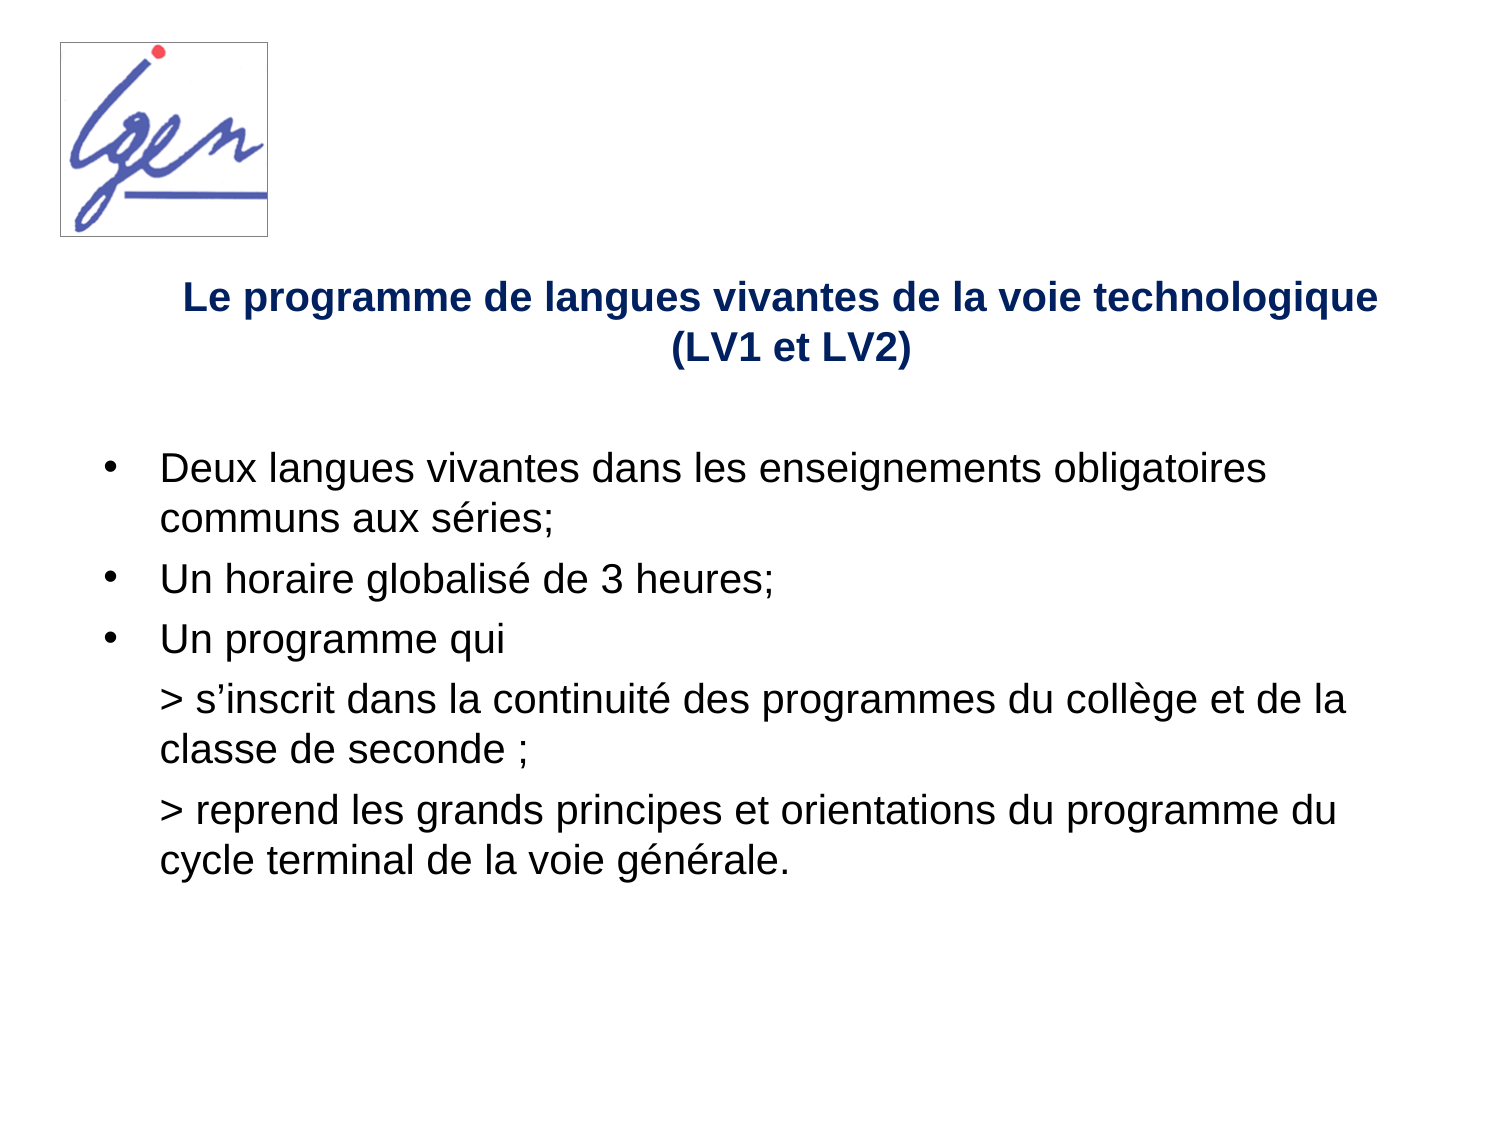

Le programme de langues vivantes de la voie technologique (LV1 et LV2)
Deux langues vivantes dans les enseignements obligatoires communs aux séries;
Un horaire globalisé de 3 heures;
Un programme qui
	> s’inscrit dans la continuité des programmes du collège et de la classe de seconde ;
	> reprend les grands principes et orientations du programme du cycle terminal de la voie générale.